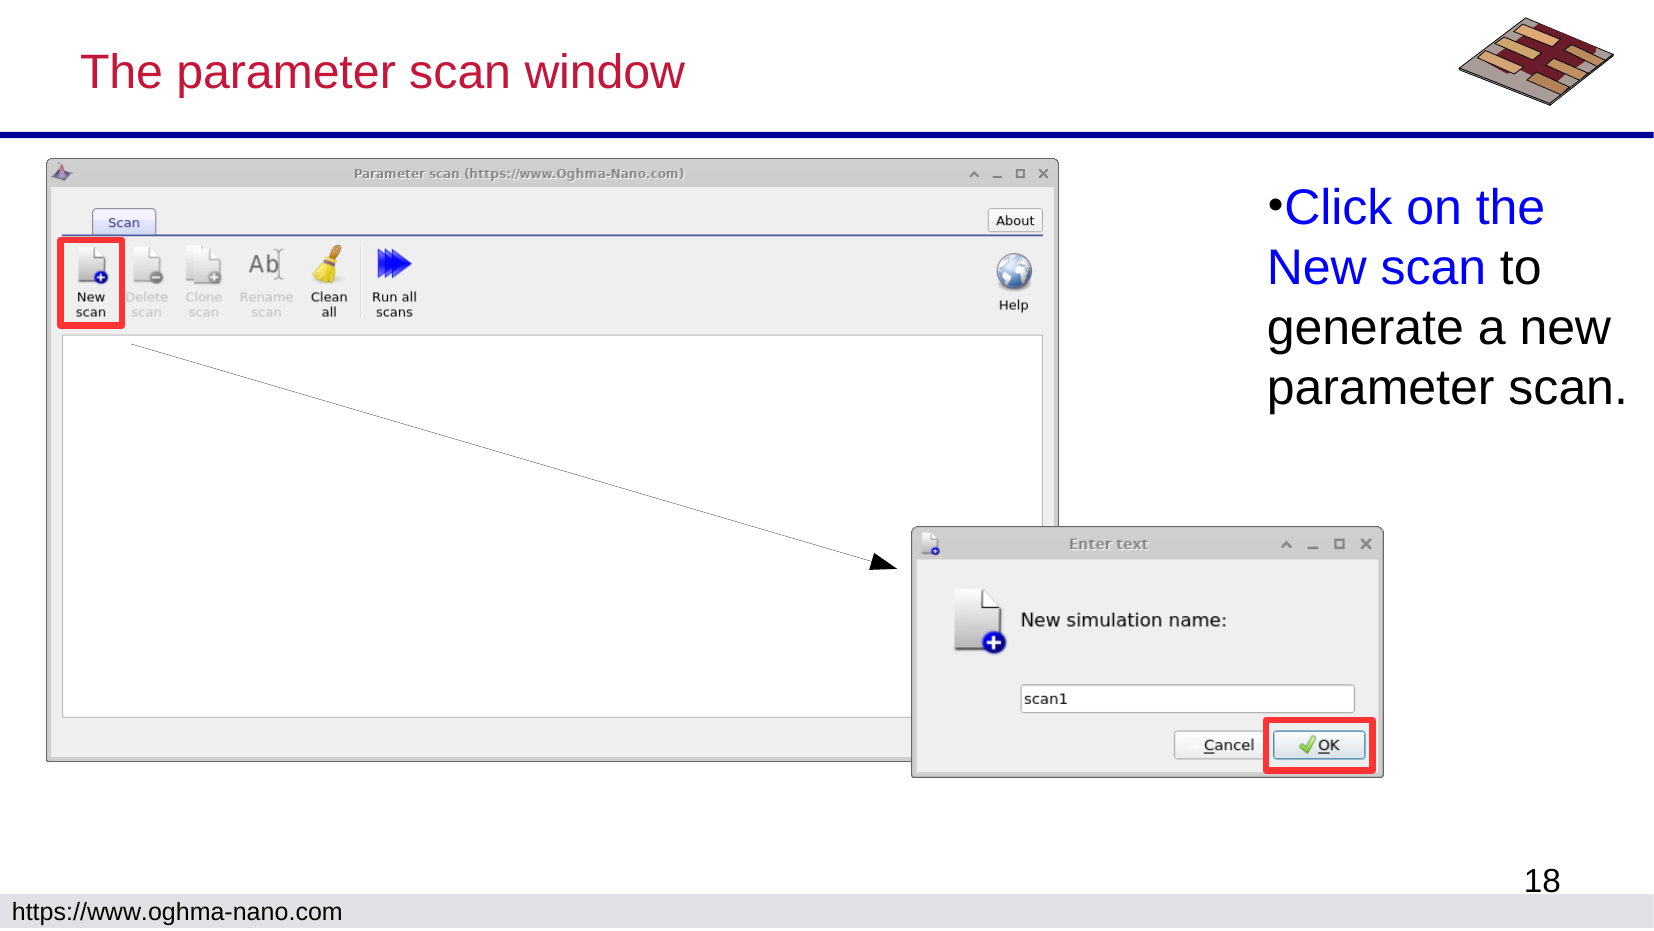

# The parameter scan window
Click on the New scan to generate a new parameter scan.